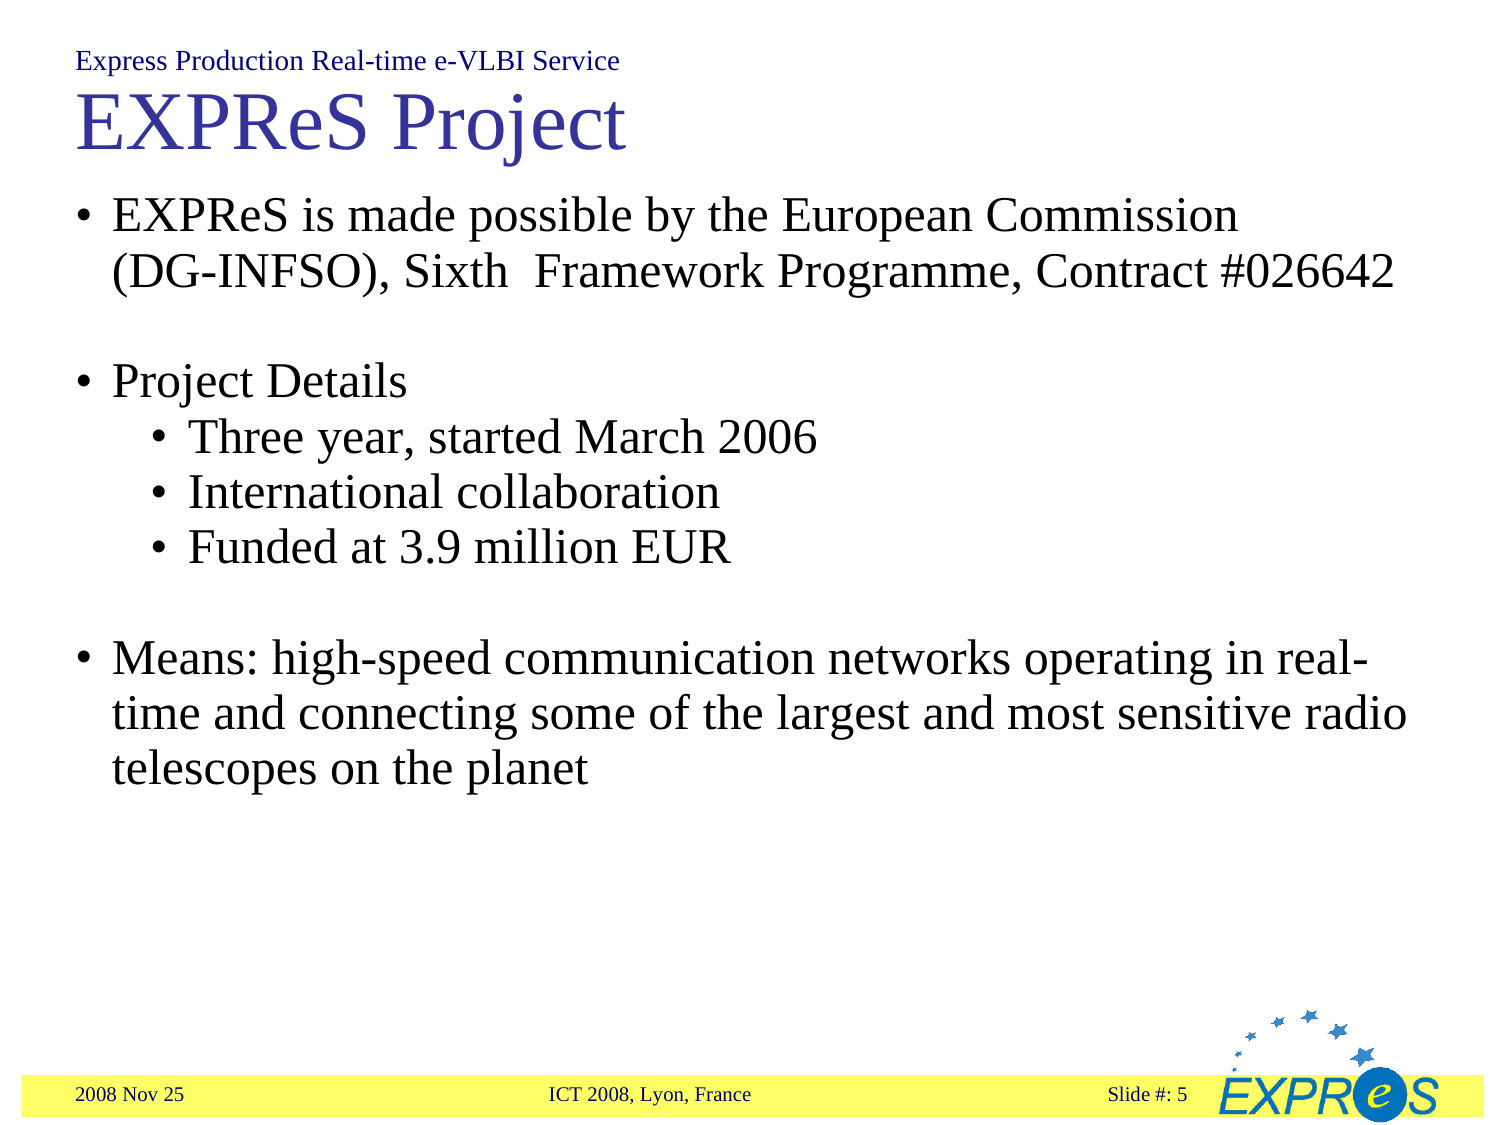

Express Production Real-time e-VLBI Service
# EXPReS Project
EXPReS is made possible by the European Commission
(DG-INFSO), Sixth Framework Programme, Contract #026642
Project Details
Three year, started March 2006
International collaboration
Funded at 3.9 million EUR
Means: high-speed communication networks operating in real-time and connecting some of the largest and most sensitive radio telescopes on the planet
YYYY Mmm DD
Meeting Name, Location
5